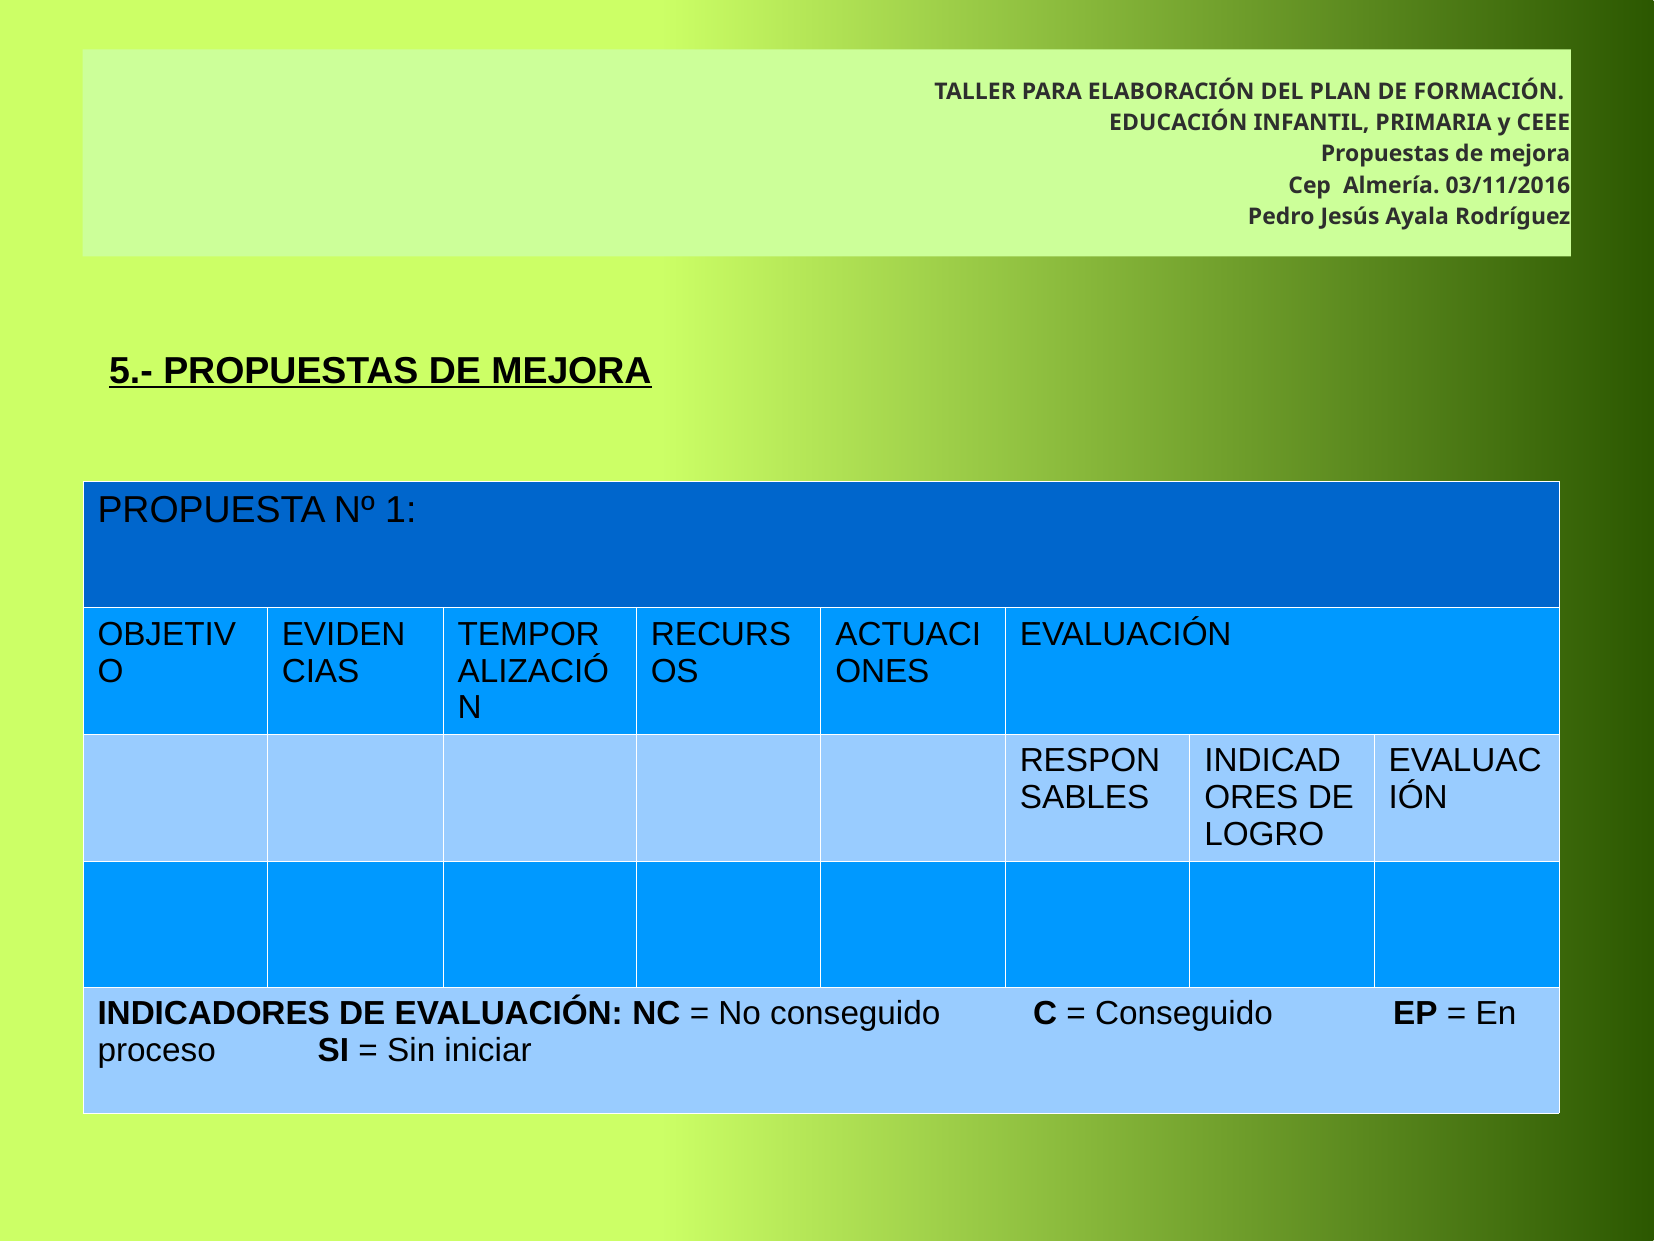

# TALLER PARA ELABORACIÓN DEL PLAN DE FORMACIÓN. EDUCACIÓN INFANTIL, PRIMARIA y CEEE Propuestas de mejora Cep Almería. 03/11/2016 Pedro Jesús Ayala Rodríguez
5.- PROPUESTAS DE MEJORA
| PROPUESTA Nº 1: | | | | | | | |
| --- | --- | --- | --- | --- | --- | --- | --- |
| OBJETIVO | EVIDENCIAS | TEMPORALIZACIÓN | RECURSOS | ACTUACIONES | EVALUACIÓN | | |
| | | | | | RESPONSABLES | INDICADORES DE LOGRO | EVALUACIÓN |
| | | | | | | | |
| INDICADORES DE EVALUACIÓN: NC = No conseguido C = Conseguido EP = En proceso SI = Sin iniciar | | | | | | | |